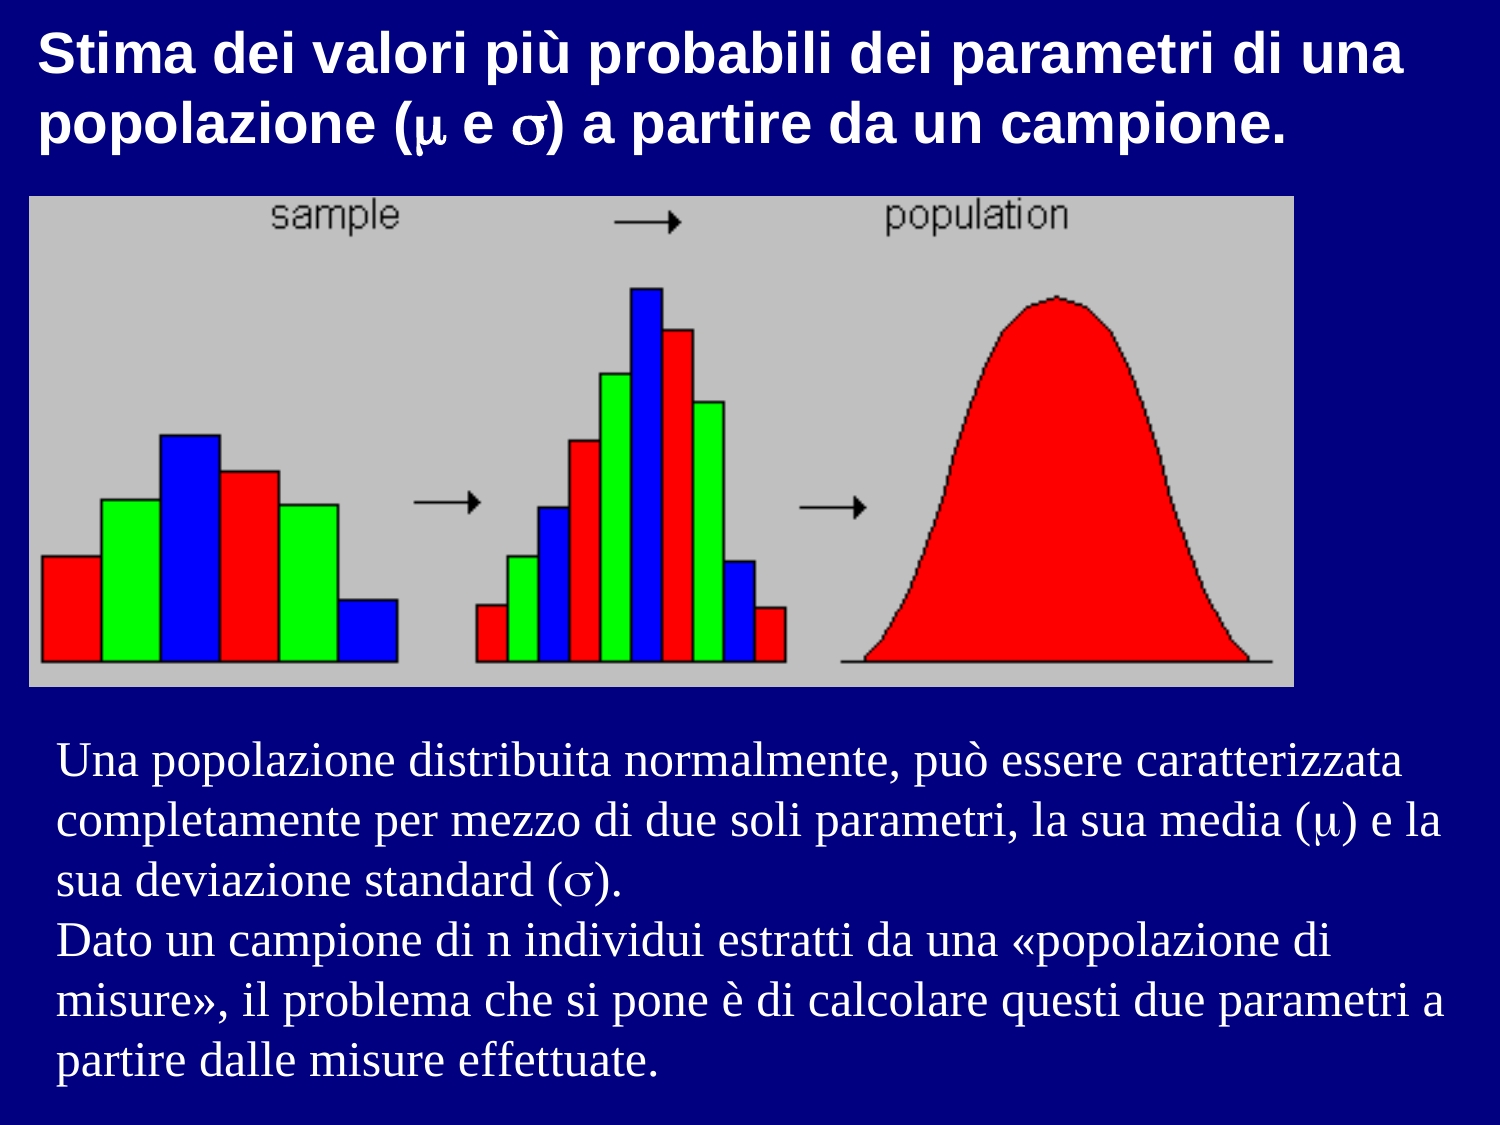

Stima dei valori più probabili dei parametri di una popolazione ( e ) a partire da un campione.
Una popolazione distribuita normalmente, può essere caratterizzata completamente per mezzo di due soli parametri, la sua media () e la sua deviazione standard ().
Dato un campione di n individui estratti da una «popolazione di misure», il problema che si pone è di calcolare questi due parametri a partire dalle misure effettuate.